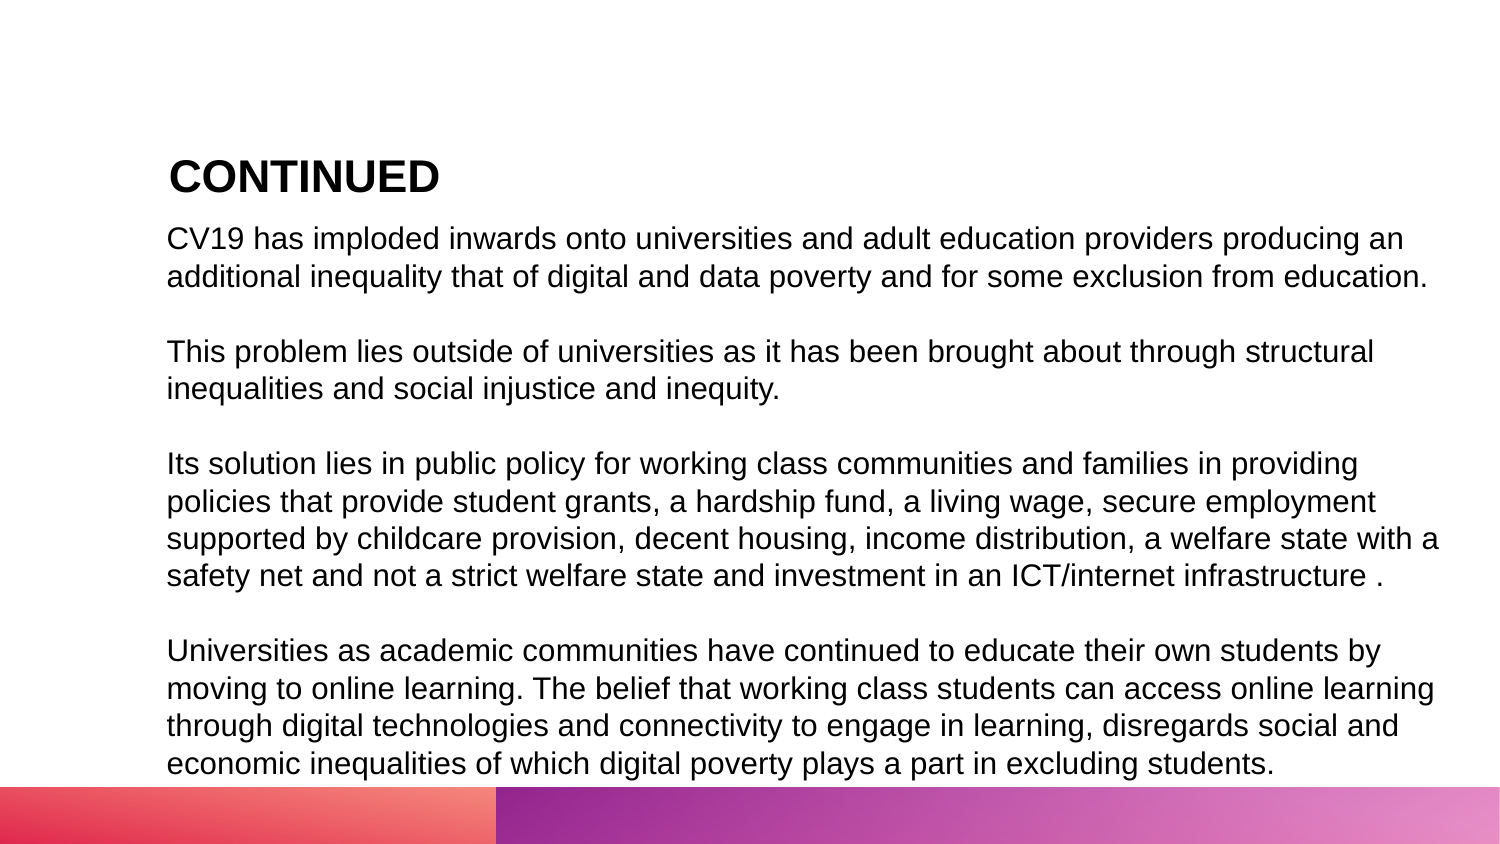

# CONTINUED
CV19 has imploded inwards onto universities and adult education providers producing an additional inequality that of digital and data poverty and for some exclusion from education.
This problem lies outside of universities as it has been brought about through structural inequalities and social injustice and inequity.
Its solution lies in public policy for working class communities and families in providing policies that provide student grants, a hardship fund, a living wage, secure employment supported by childcare provision, decent housing, income distribution, a welfare state with a safety net and not a strict welfare state and investment in an ICT/internet infrastructure .
Universities as academic communities have continued to educate their own students by moving to online learning. The belief that working class students can access online learning through digital technologies and connectivity to engage in learning, disregards social and economic inequalities of which digital poverty plays a part in excluding students.